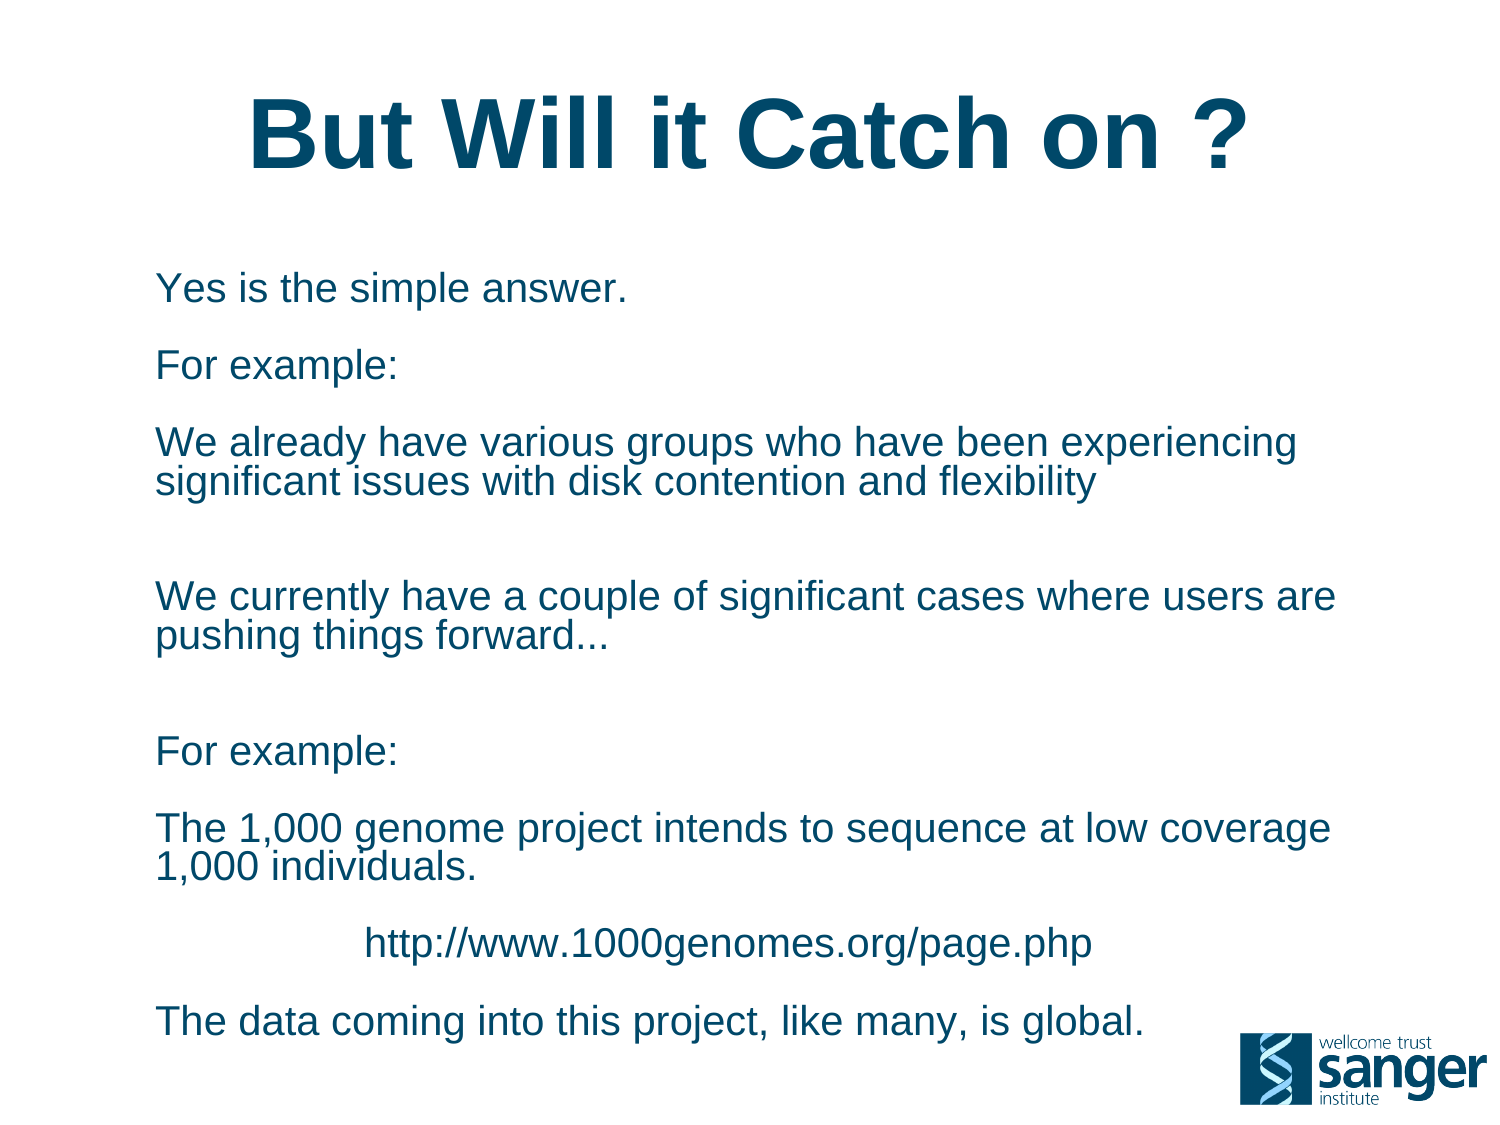

# But Will it Catch on ?
Yes is the simple answer.
For example:
We already have various groups who have been experiencing significant issues with disk contention and flexibility
We currently have a couple of significant cases where users are pushing things forward...
For example:
The 1,000 genome project intends to sequence at low coverage 1,000 individuals.
http://www.1000genomes.org/page.php
The data coming into this project, like many, is global.